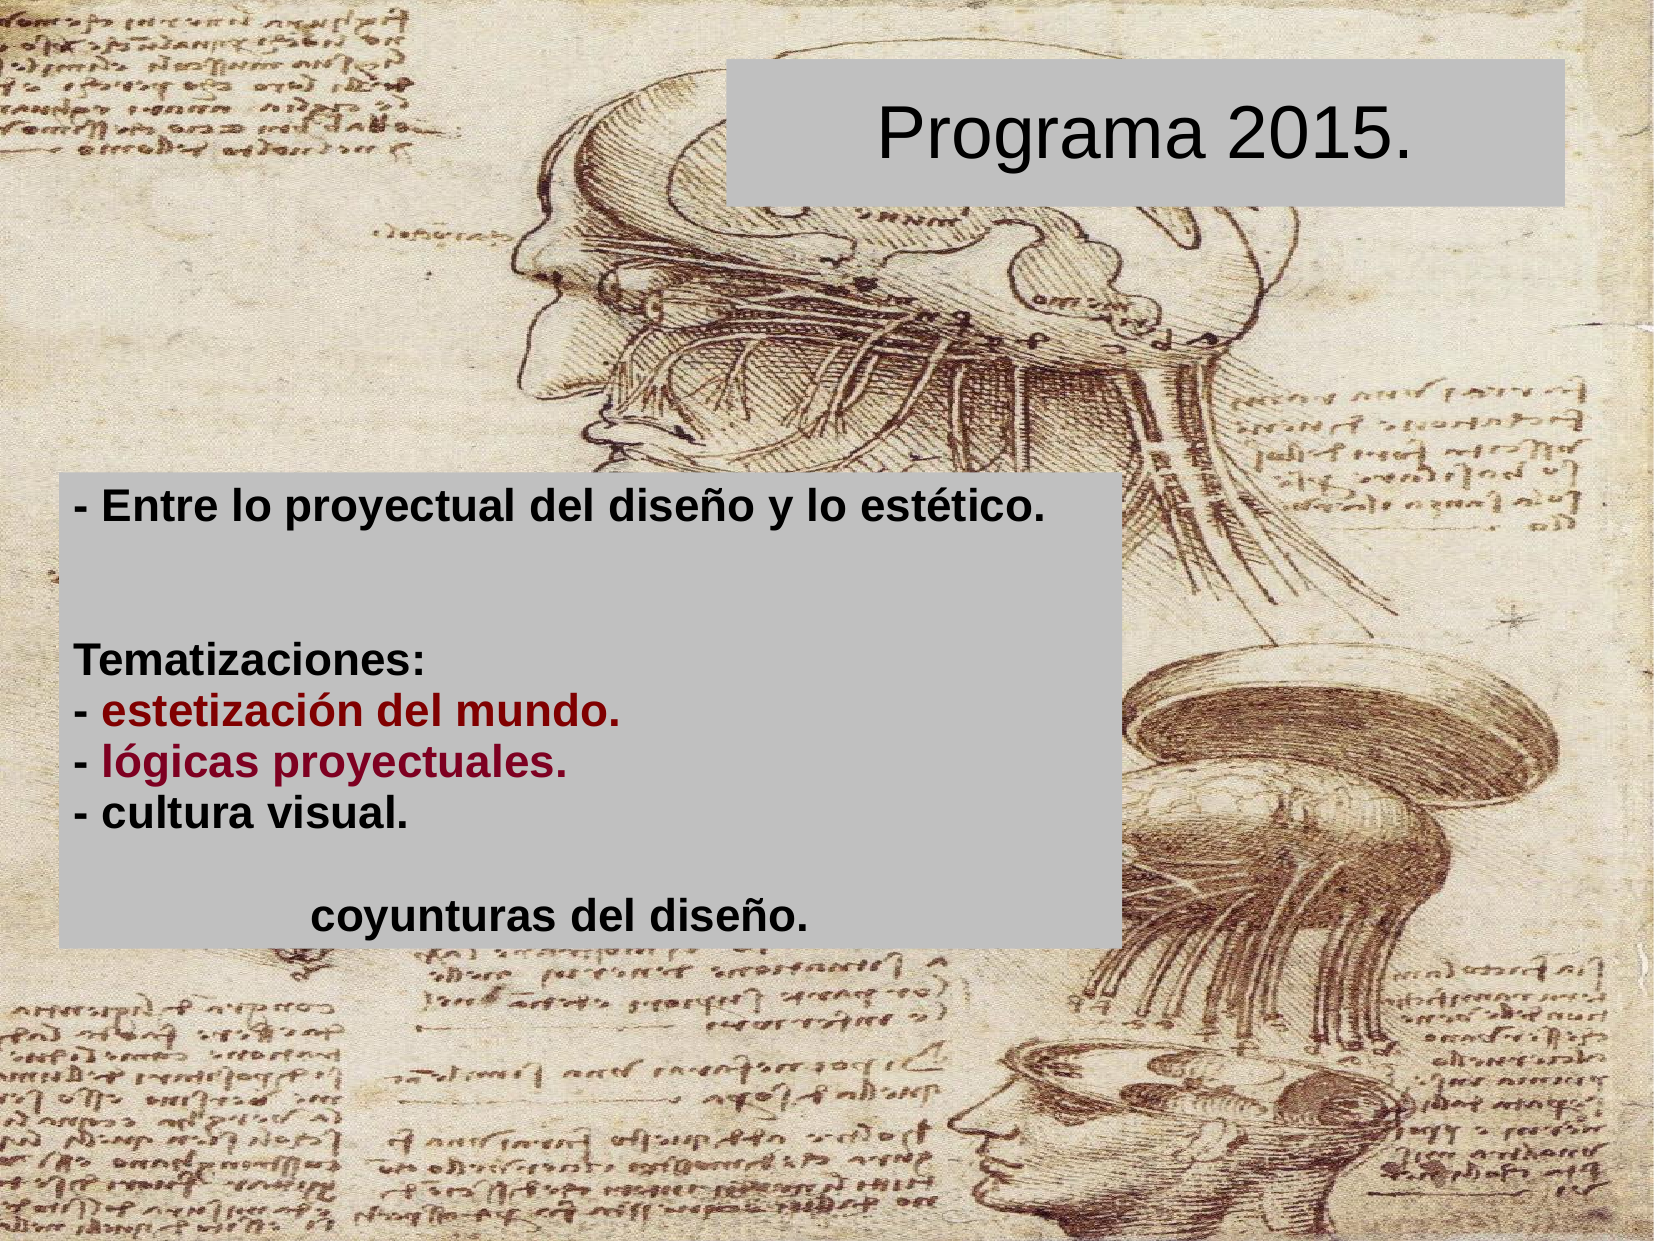

# Programa 2015.
- Entre lo proyectual del diseño y lo estético.
Tematizaciones:
- estetización del mundo.
- lógicas proyectuales.
- cultura visual.
coyunturas del diseño.